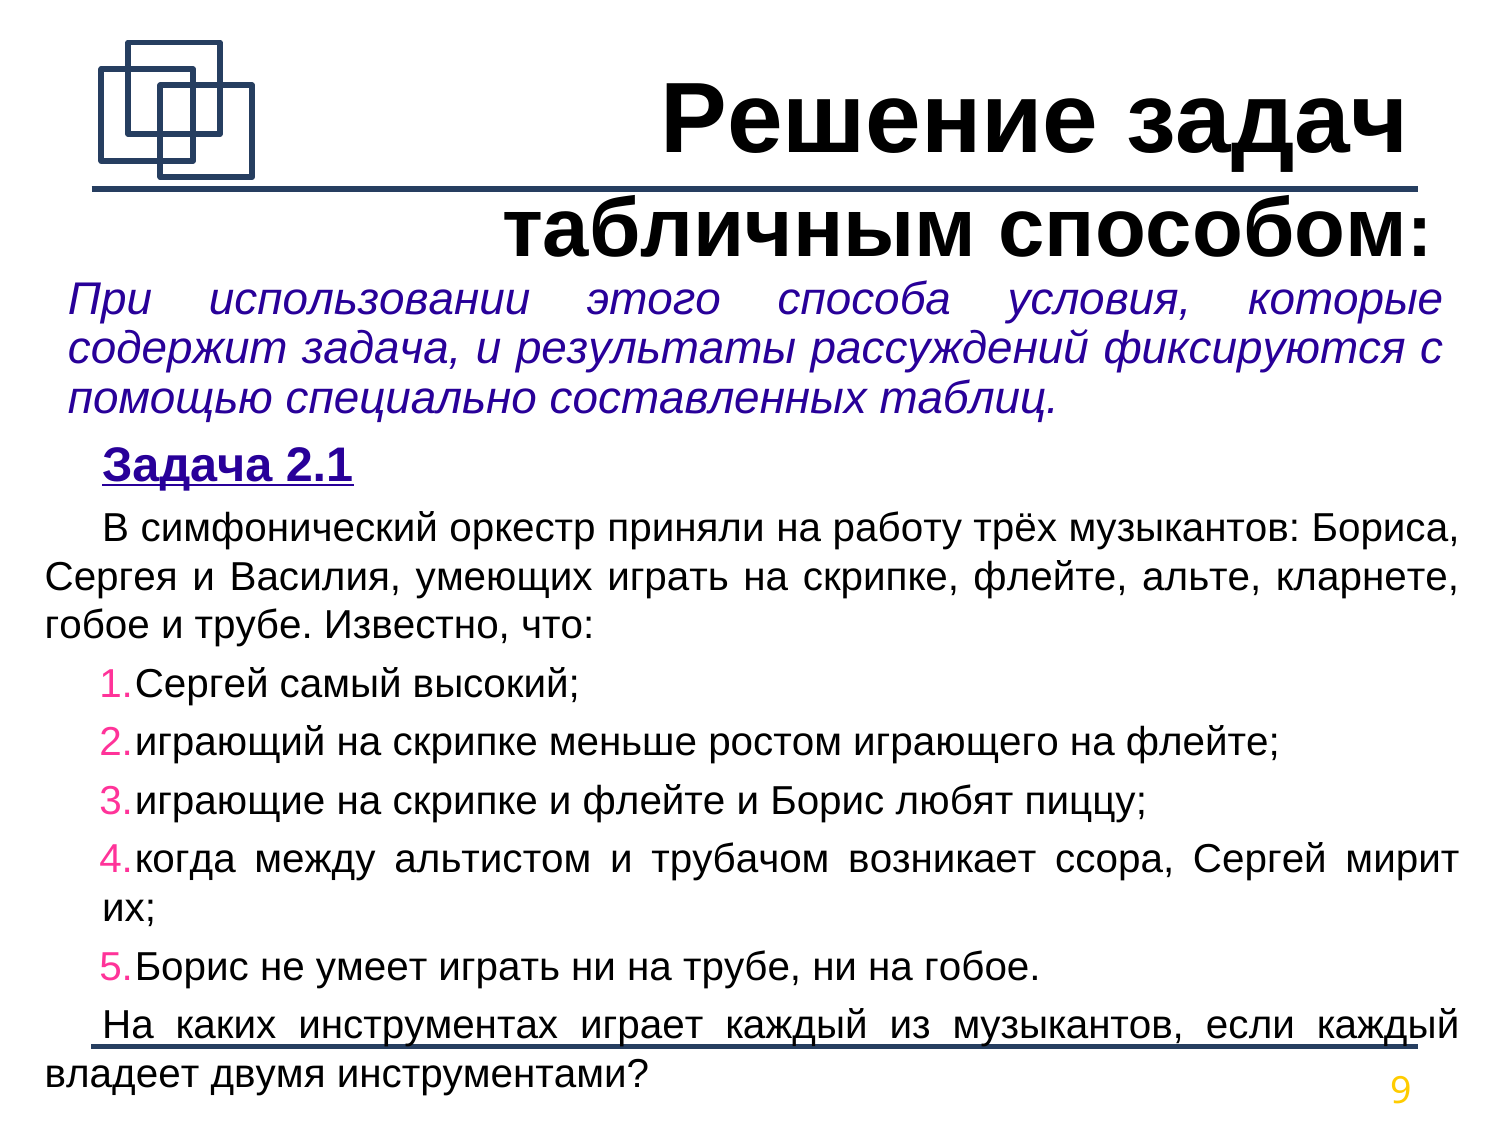

Решение задач
табличным способом:
При использовании этого способа условия, которые содержит задача, и результаты рассуждений фиксируются с помощью специально составленных таблиц.
# Задача 2.1
В симфонический оркестр приняли на работу трёх музыкантов: Бориса, Сергея и Василия, умеющих играть на скрипке, флейте, альте, кларнете, гобое и трубе. Известно, что:
Сергей самый высокий;
играющий на скрипке меньше ростом играющего на флейте;
играющие на скрипке и флейте и Борис любят пиццу;
когда между альтистом и трубачом возникает ссора, Сергей мирит их;
Борис не умеет играть ни на трубе, ни на гобое.
На каких инструментах играет каждый из музыкантов, если каждый владеет двумя инструментами?